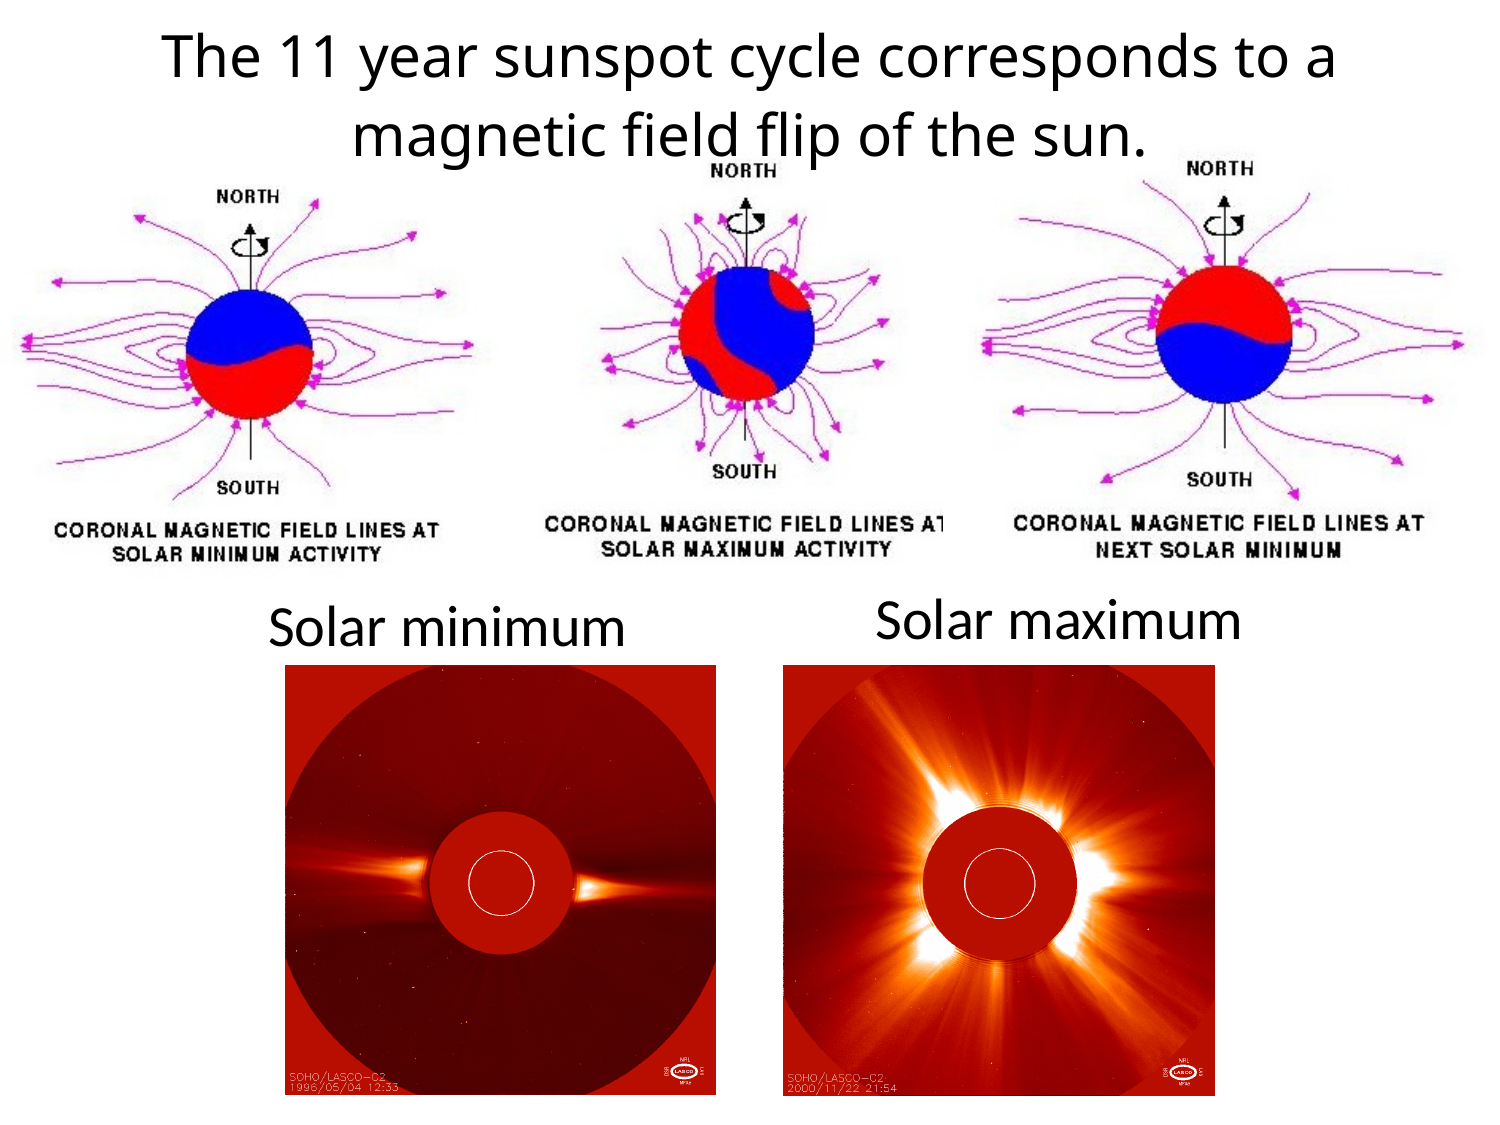

The 11 year sunspot cycle corresponds to a magnetic field flip of the sun.
#
Solar maximum
Solar minimum